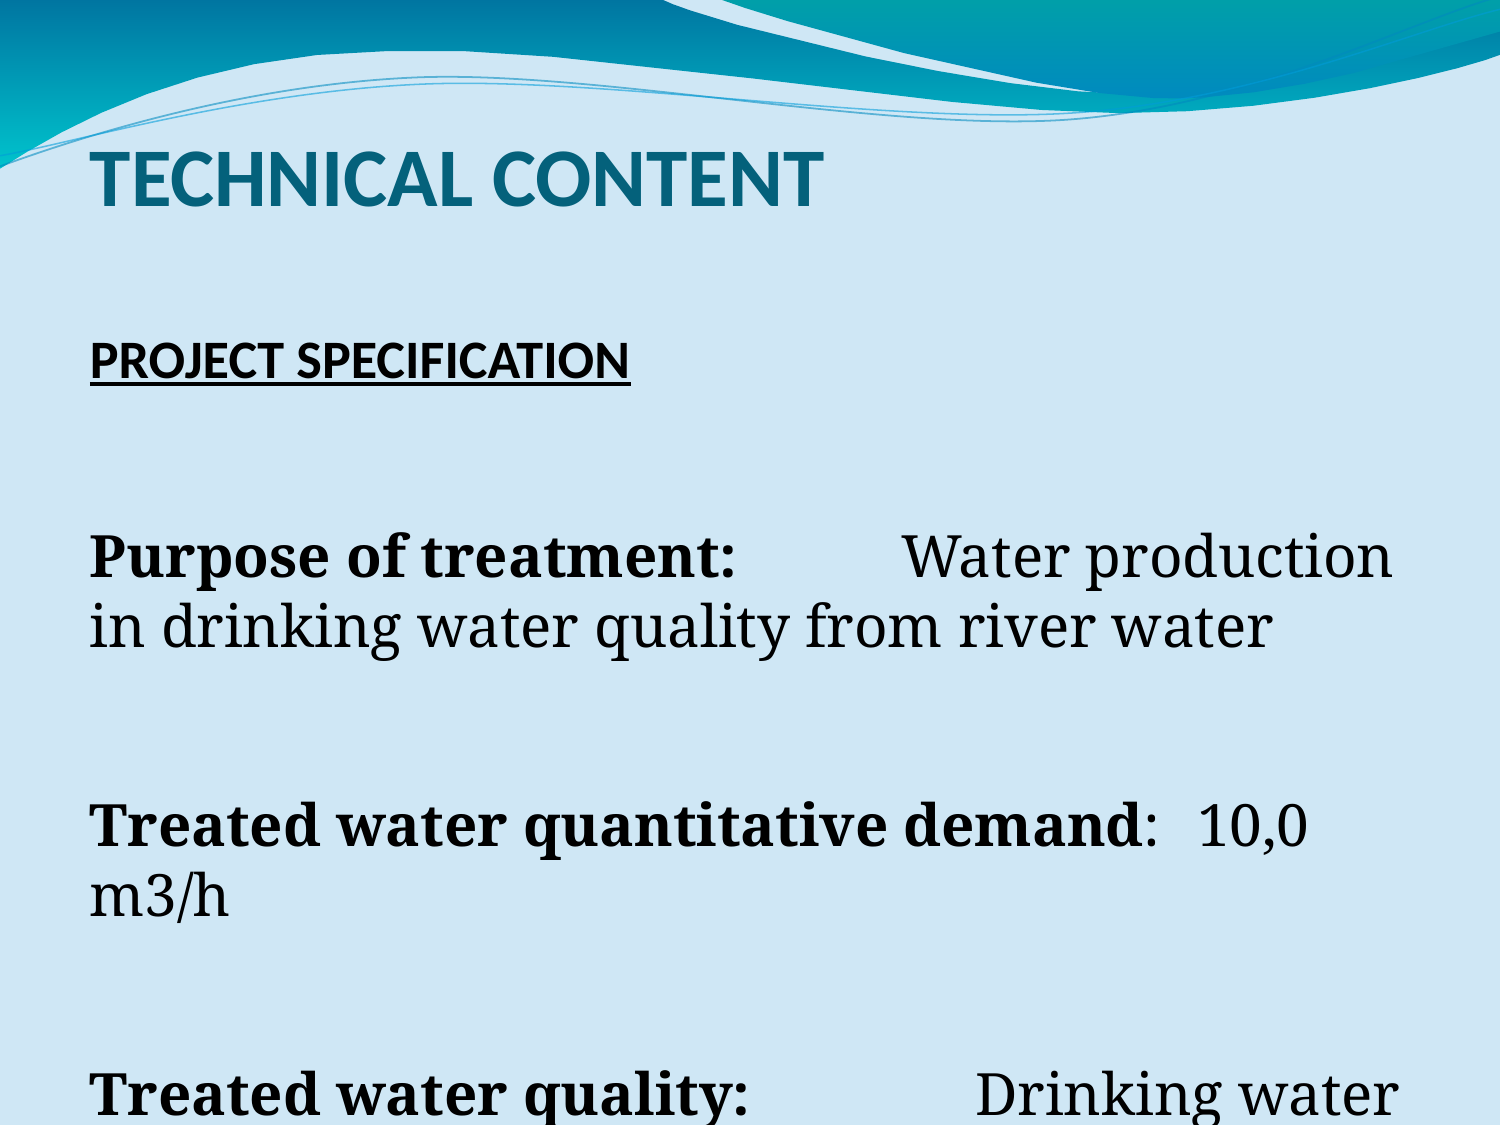

# TECHNICAL CONTENT
PROJECT SPECIFICATION
Purpose of treatment: 			Water production in drinking water quality from river water
Treated water quantitative demand:	10,0 m3/h
Treated water quality: 			Drinking water quality
Technological water data: 		you can find it in the technological data
Treatment method: 			Ultrafiltration and reverse osmosis membrane technology
Location:				in 40’ container
Additional units:			Electric power supply, Bottling machine which is 					not quoted in this offer.
System operation:			automatic